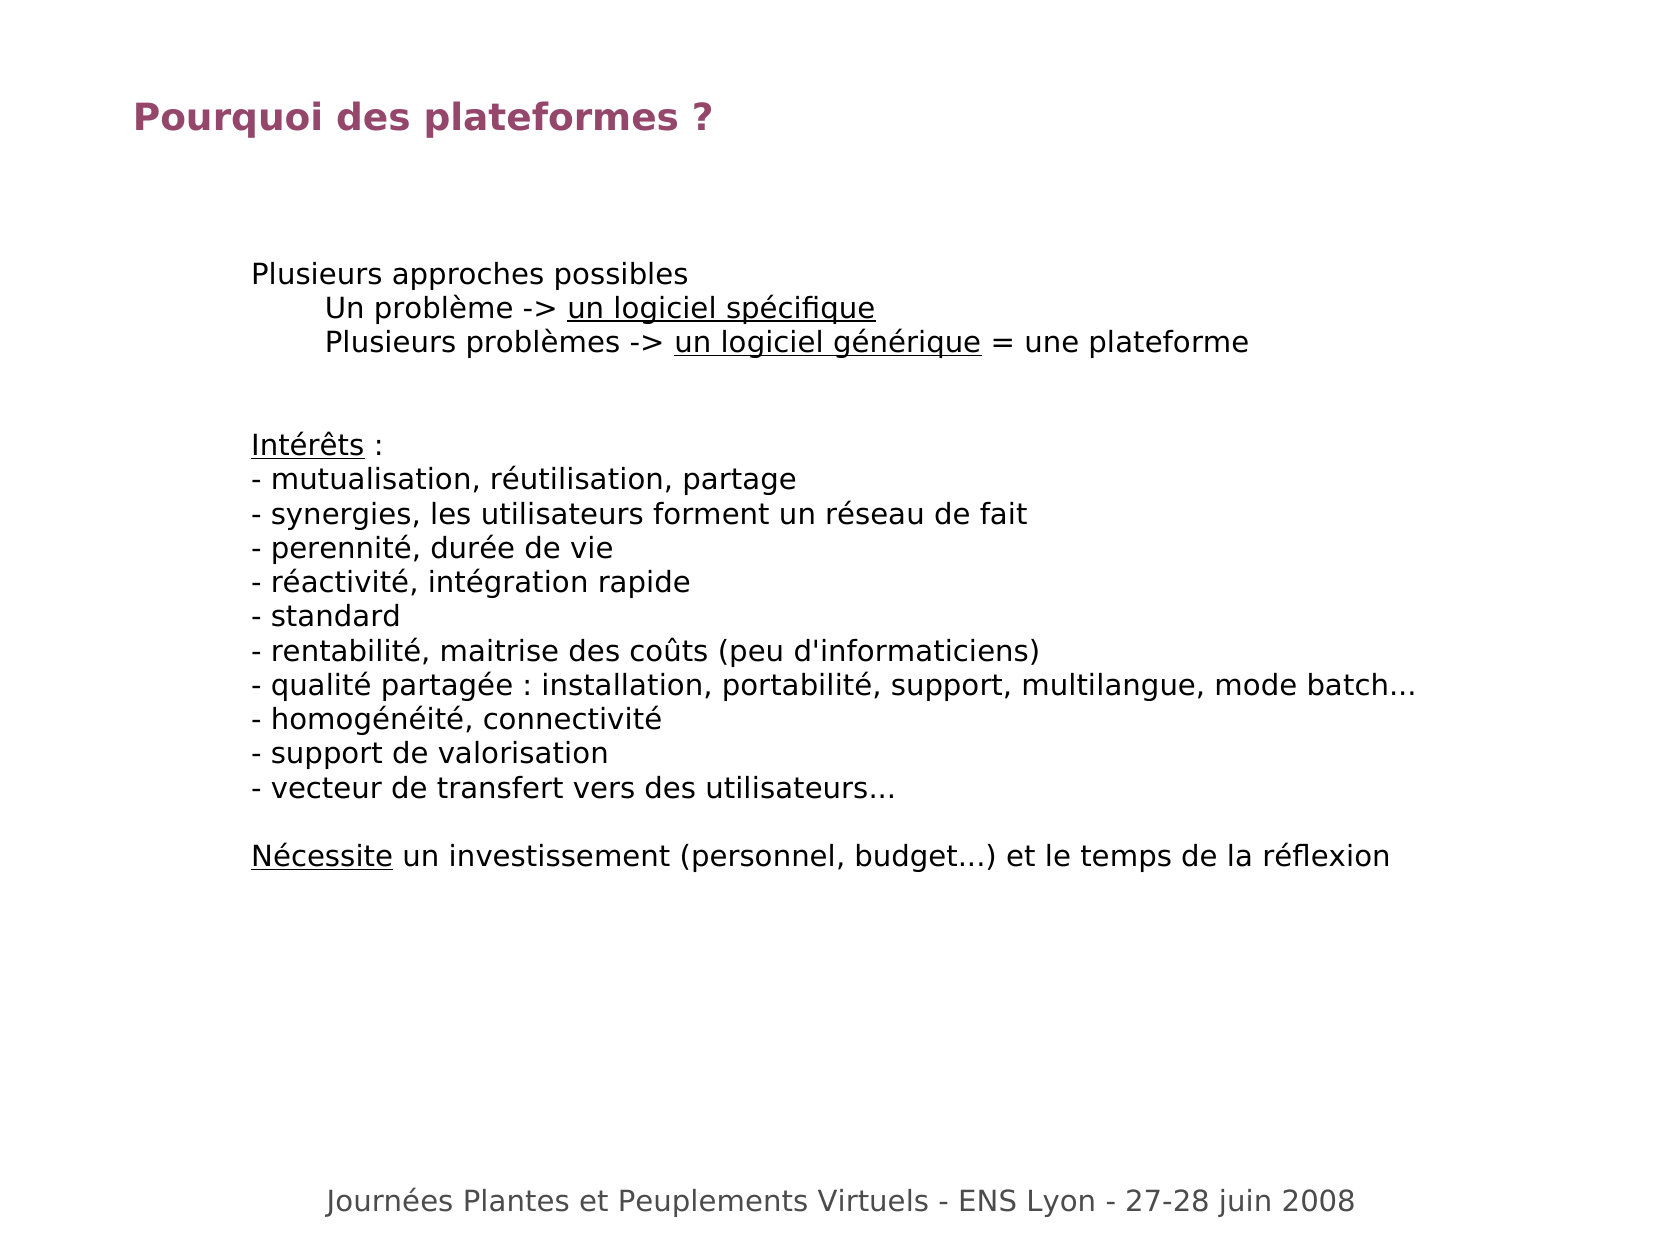

Pourquoi des plateformes ?
Plusieurs approches possibles
	Un problème -> un logiciel spécifique
	Plusieurs problèmes -> un logiciel générique = une plateforme
Intérêts :
- mutualisation, réutilisation, partage
- synergies, les utilisateurs forment un réseau de fait
- perennité, durée de vie
- réactivité, intégration rapide
- standard
- rentabilité, maitrise des coûts (peu d'informaticiens)
- qualité partagée : installation, portabilité, support, multilangue, mode batch...
- homogénéité, connectivité
- support de valorisation
- vecteur de transfert vers des utilisateurs...
Nécessite un investissement (personnel, budget...) et le temps de la réflexion
Journées Plantes et Peuplements Virtuels - ENS Lyon - 27-28 juin 2008